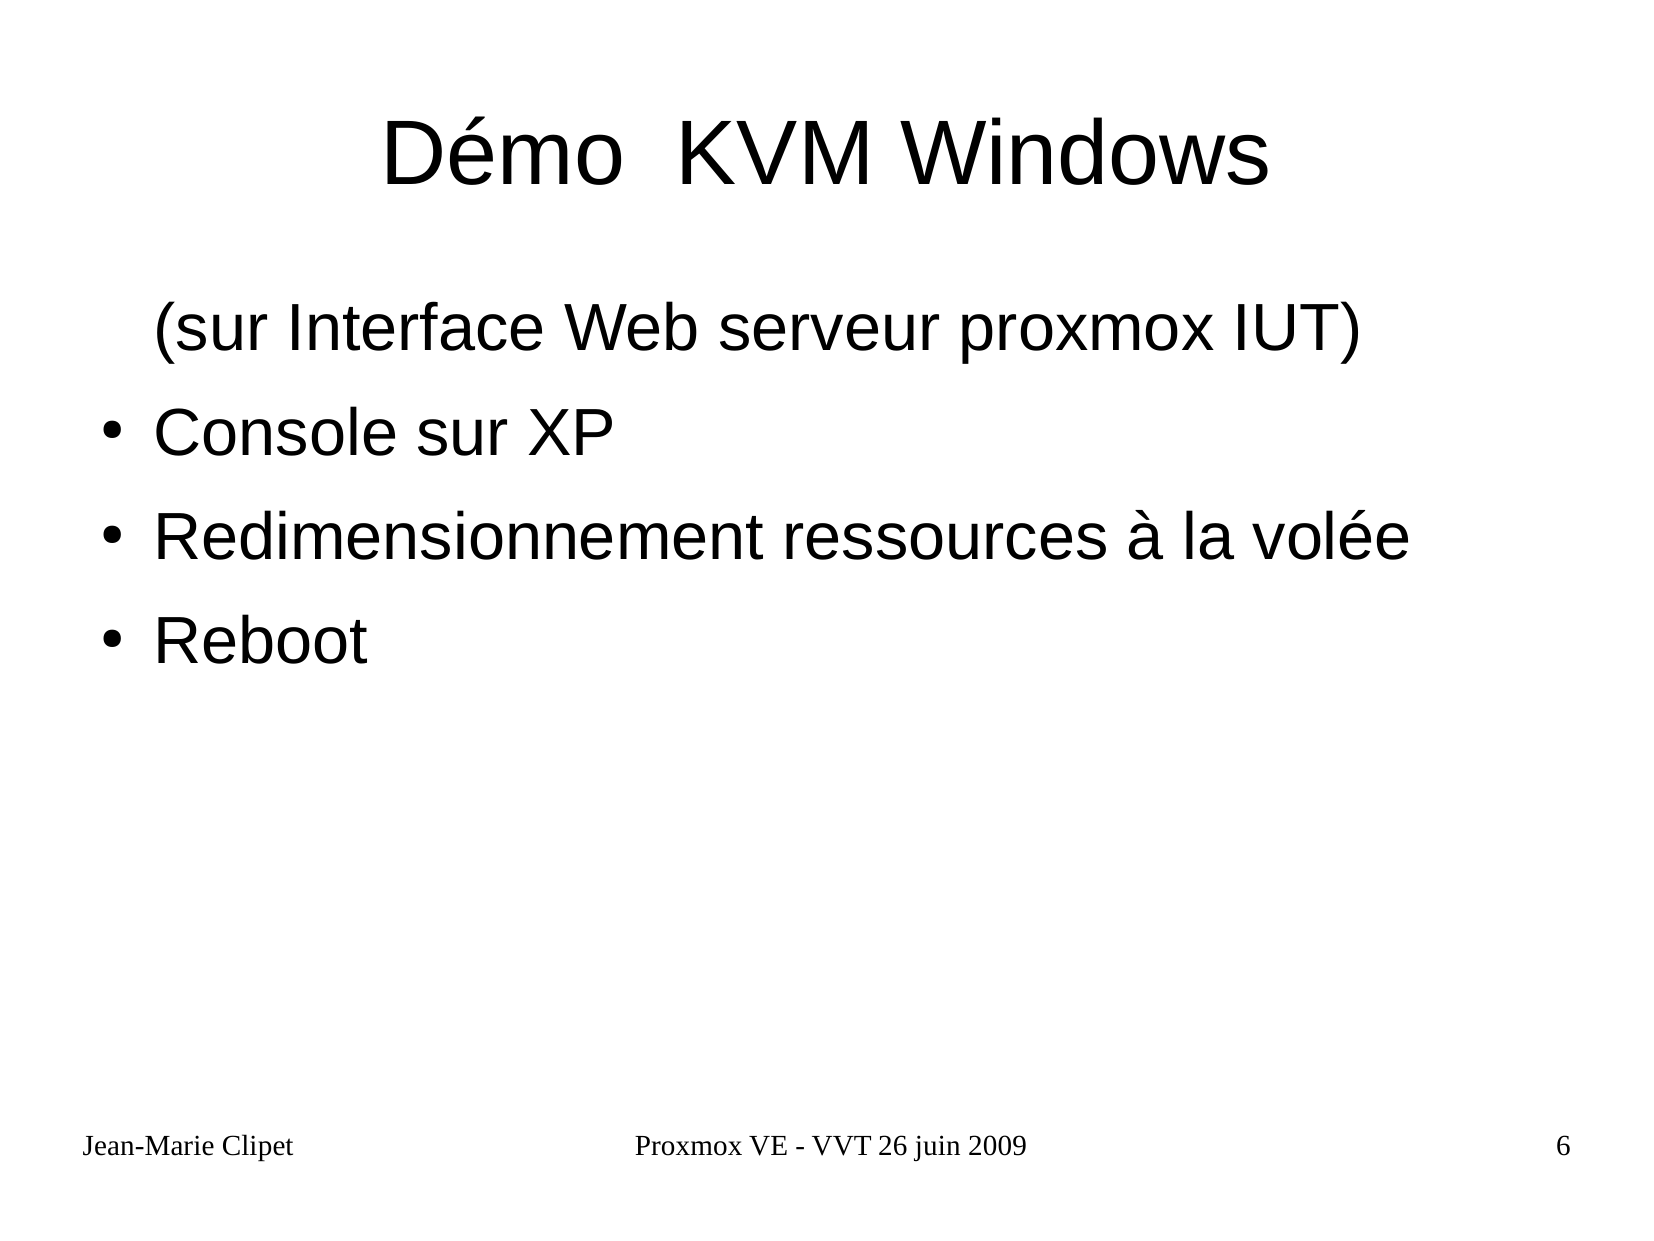

# Démo KVM Windows
(sur Interface Web serveur proxmox IUT)
Console sur XP
Redimensionnement ressources à la volée
Reboot
Jean-Marie Clipet
 Proxmox VE - VVT 26 juin 2009
6